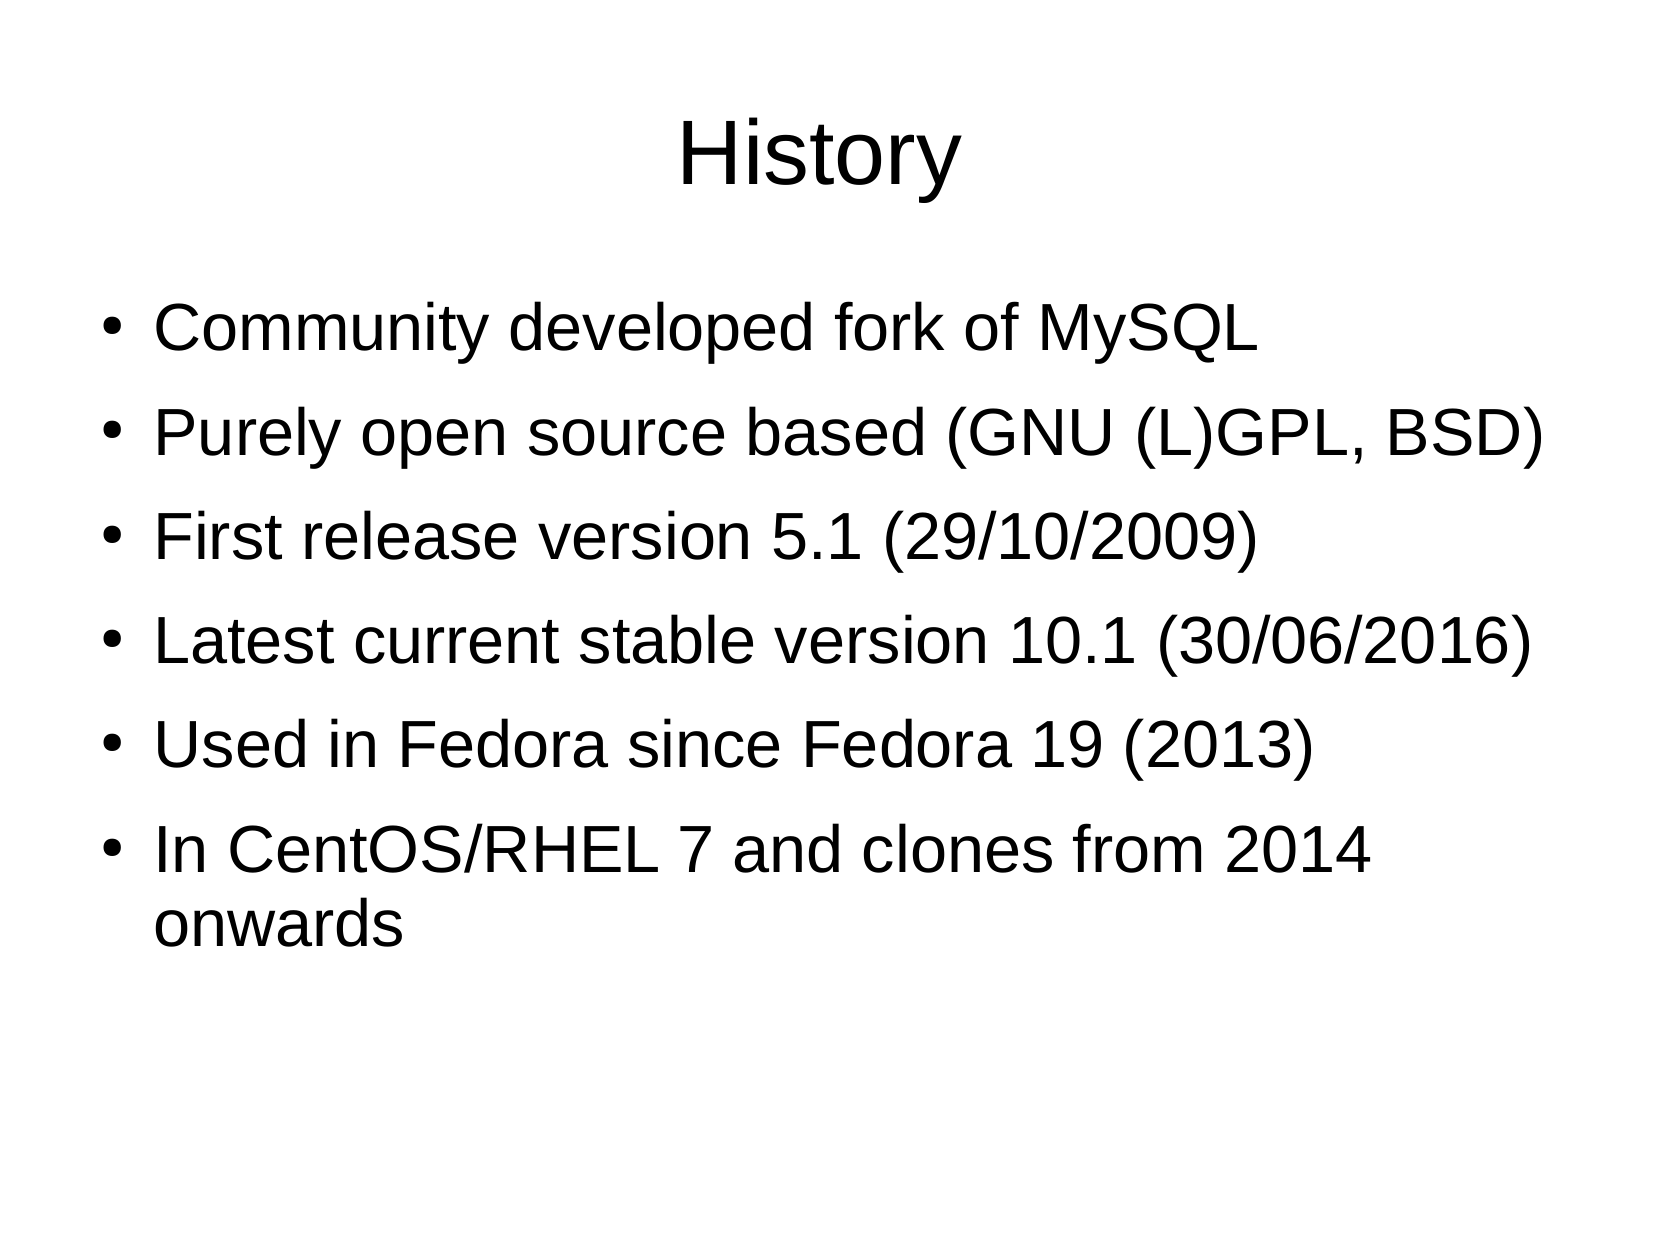

# History
Community developed fork of MySQL
Purely open source based (GNU (L)GPL, BSD)
First release version 5.1 (29/10/2009)
Latest current stable version 10.1 (30/06/2016)
Used in Fedora since Fedora 19 (2013)
In CentOS/RHEL 7 and clones from 2014 onwards